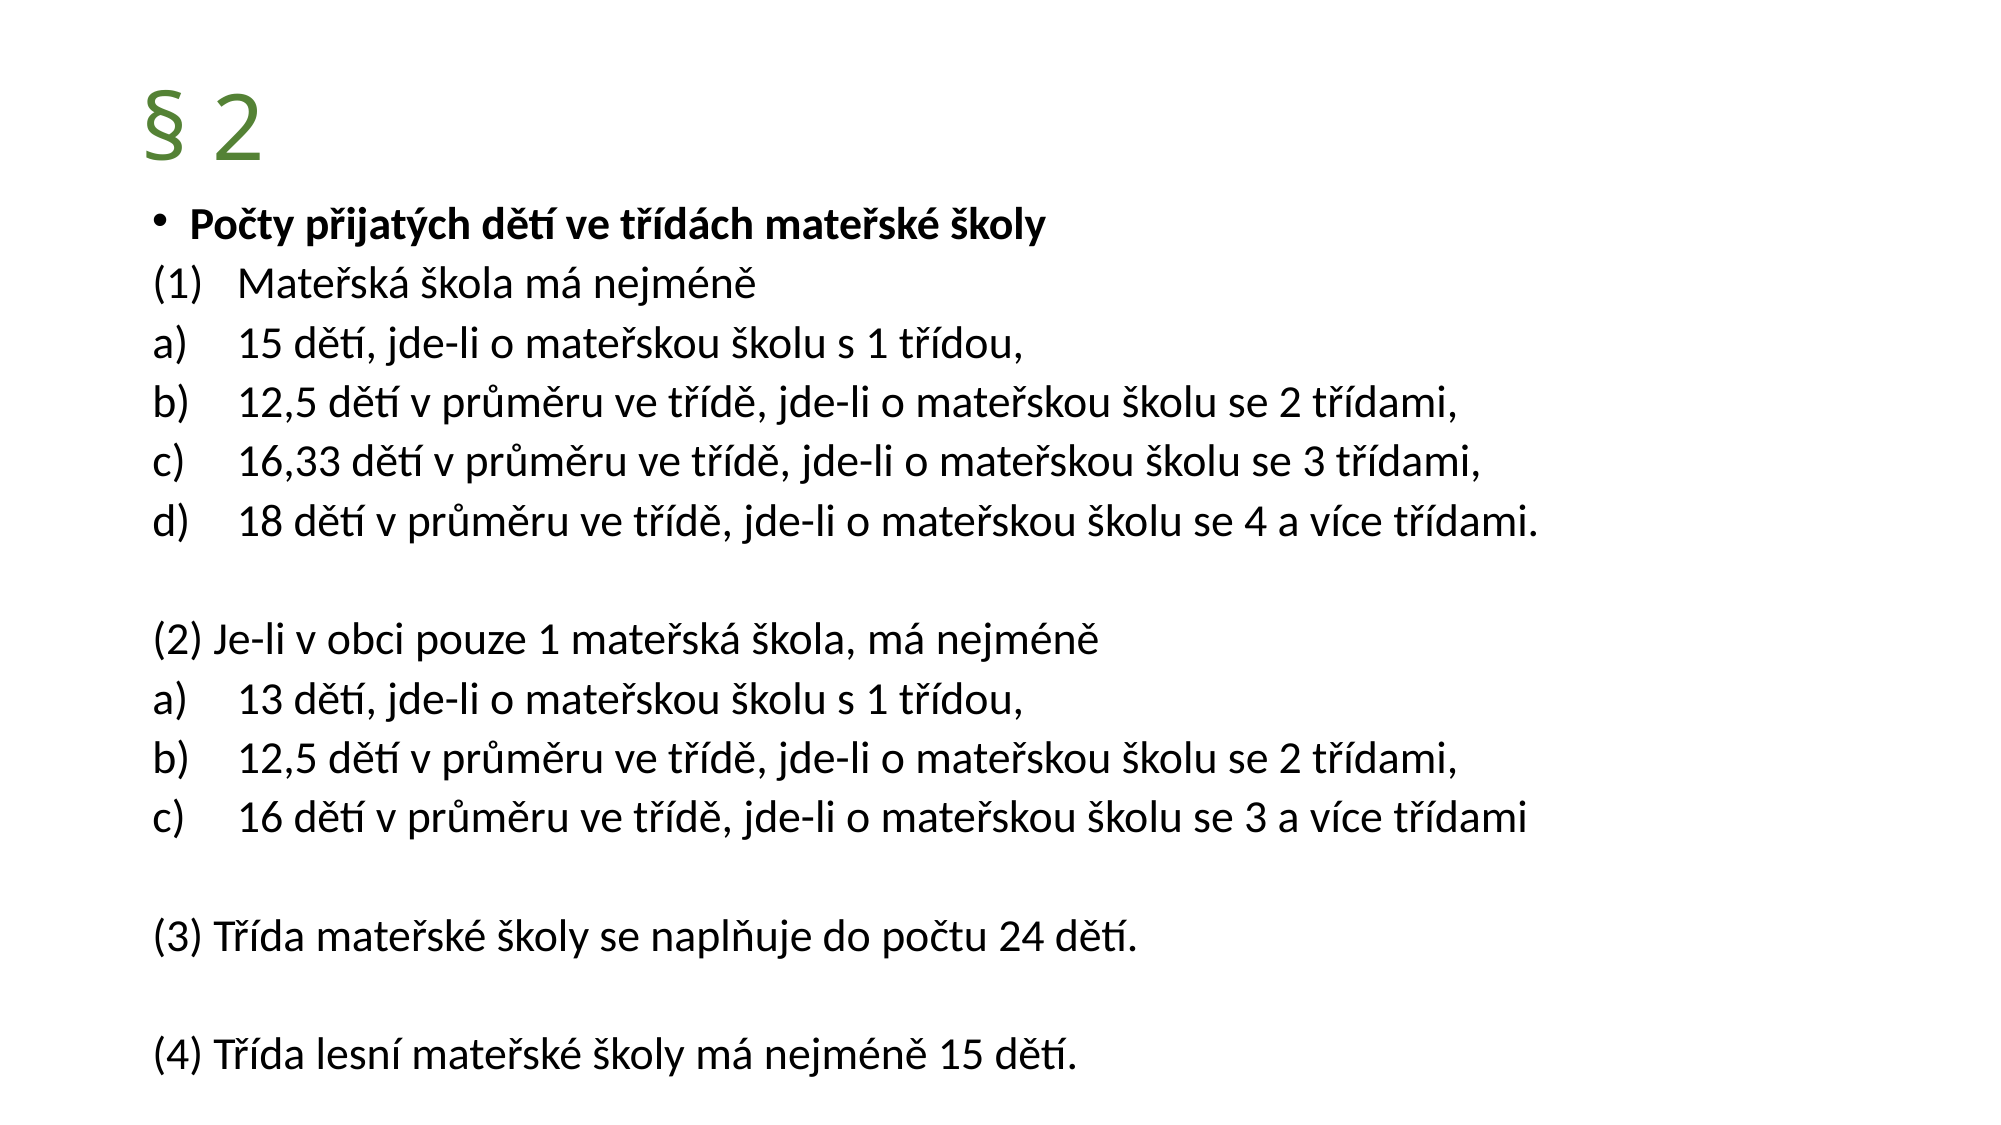

# § 2
Počty přijatých dětí ve třídách mateřské školy
Mateřská škola má nejméně
15 dětí, jde-li o mateřskou školu s 1 třídou,
12,5 dětí v průměru ve třídě, jde-li o mateřskou školu se 2 třídami,
16,33 dětí v průměru ve třídě, jde-li o mateřskou školu se 3 třídami,
18 dětí v průměru ve třídě, jde-li o mateřskou školu se 4 a více třídami.
(2) Je-li v obci pouze 1 mateřská škola, má nejméně
13 dětí, jde-li o mateřskou školu s 1 třídou,
12,5 dětí v průměru ve třídě, jde-li o mateřskou školu se 2 třídami,
16 dětí v průměru ve třídě, jde-li o mateřskou školu se 3 a více třídami
(3) Třída mateřské školy se naplňuje do počtu 24 dětí.
(4) Třída lesní mateřské školy má nejméně 15 dětí.